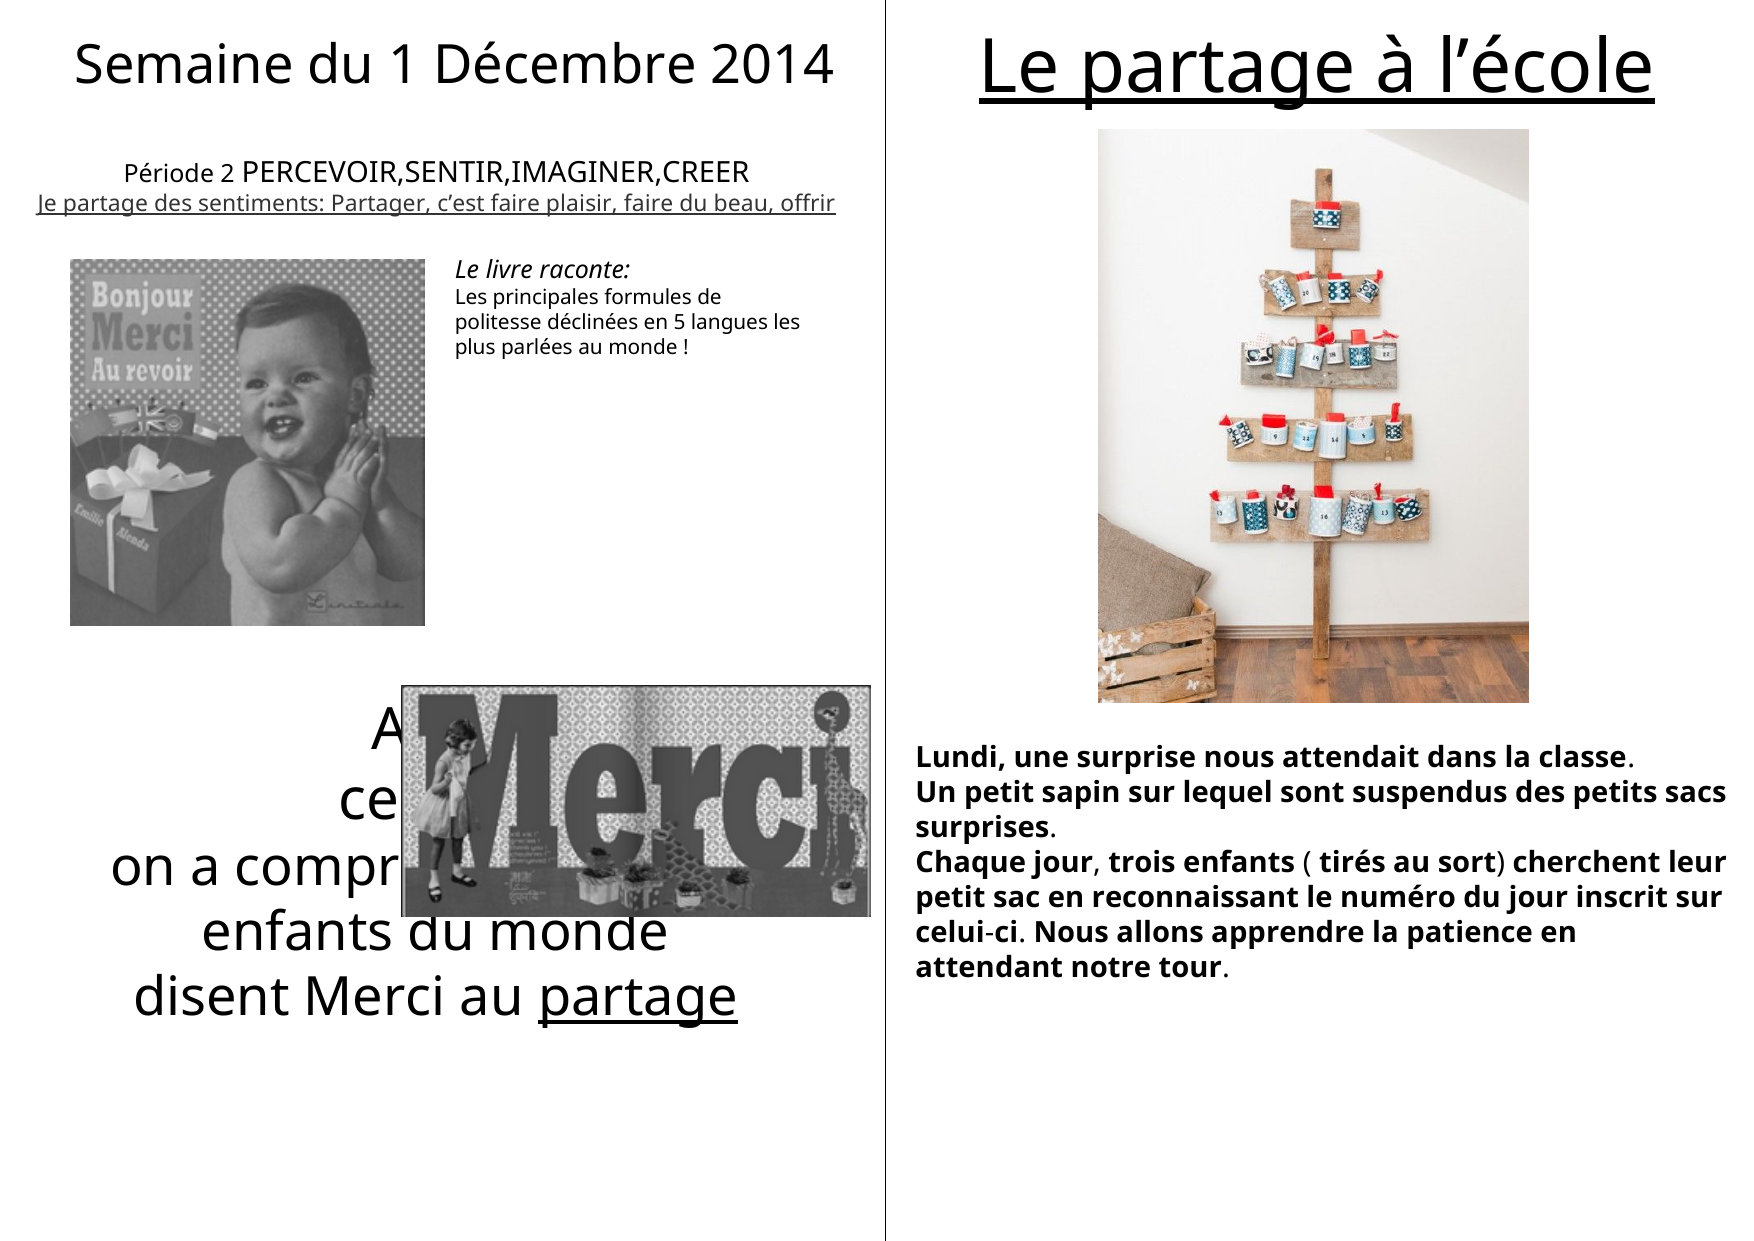

Le partage à l’école
Semaine du 1 Décembre 2014
Période 2 PERCEVOIR,SENTIR,IMAGINER,CREER
Je partage des sentiments: Partager, c’est faire plaisir, faire du beau, offrir
Le livre raconte:
Les principales formules de politesse déclinées en 5 langues les plus parlées au monde !
Avec
ce livre,
on a compris que tous les
enfants du monde
disent Merci au partage
Lundi, une surprise nous attendait dans la classe.
Un petit sapin sur lequel sont suspendus des petits sacs surprises.
Chaque jour, trois enfants ( tirés au sort) cherchent leur petit sac en reconnaissant le numéro du jour inscrit sur celui-ci. Nous allons apprendre la patience en attendant notre tour.